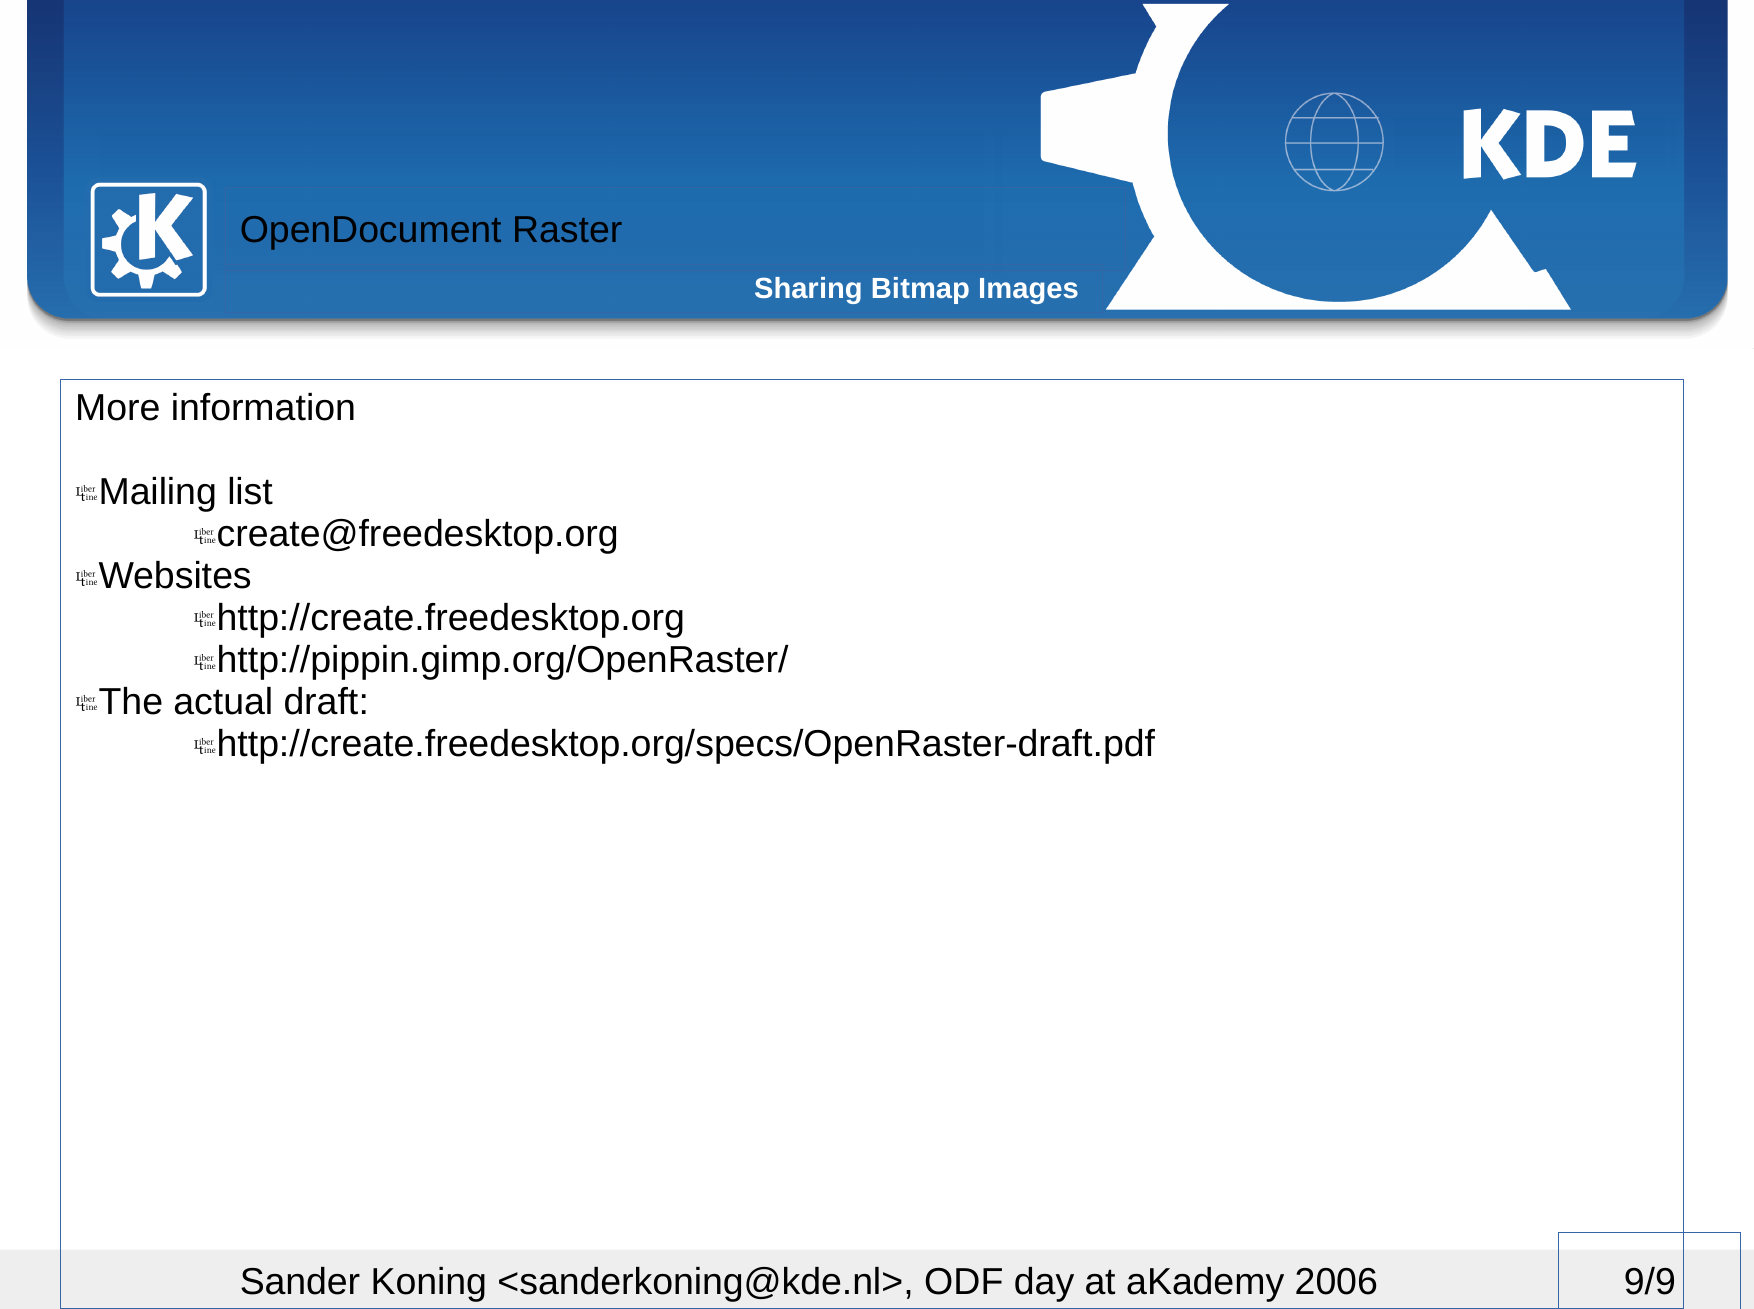

More information
Mailing list
create@freedesktop.org
Websites
http://create.freedesktop.org
http://pippin.gimp.org/OpenRaster/
The actual draft:
http://create.freedesktop.org/specs/OpenRaster-draft.pdf